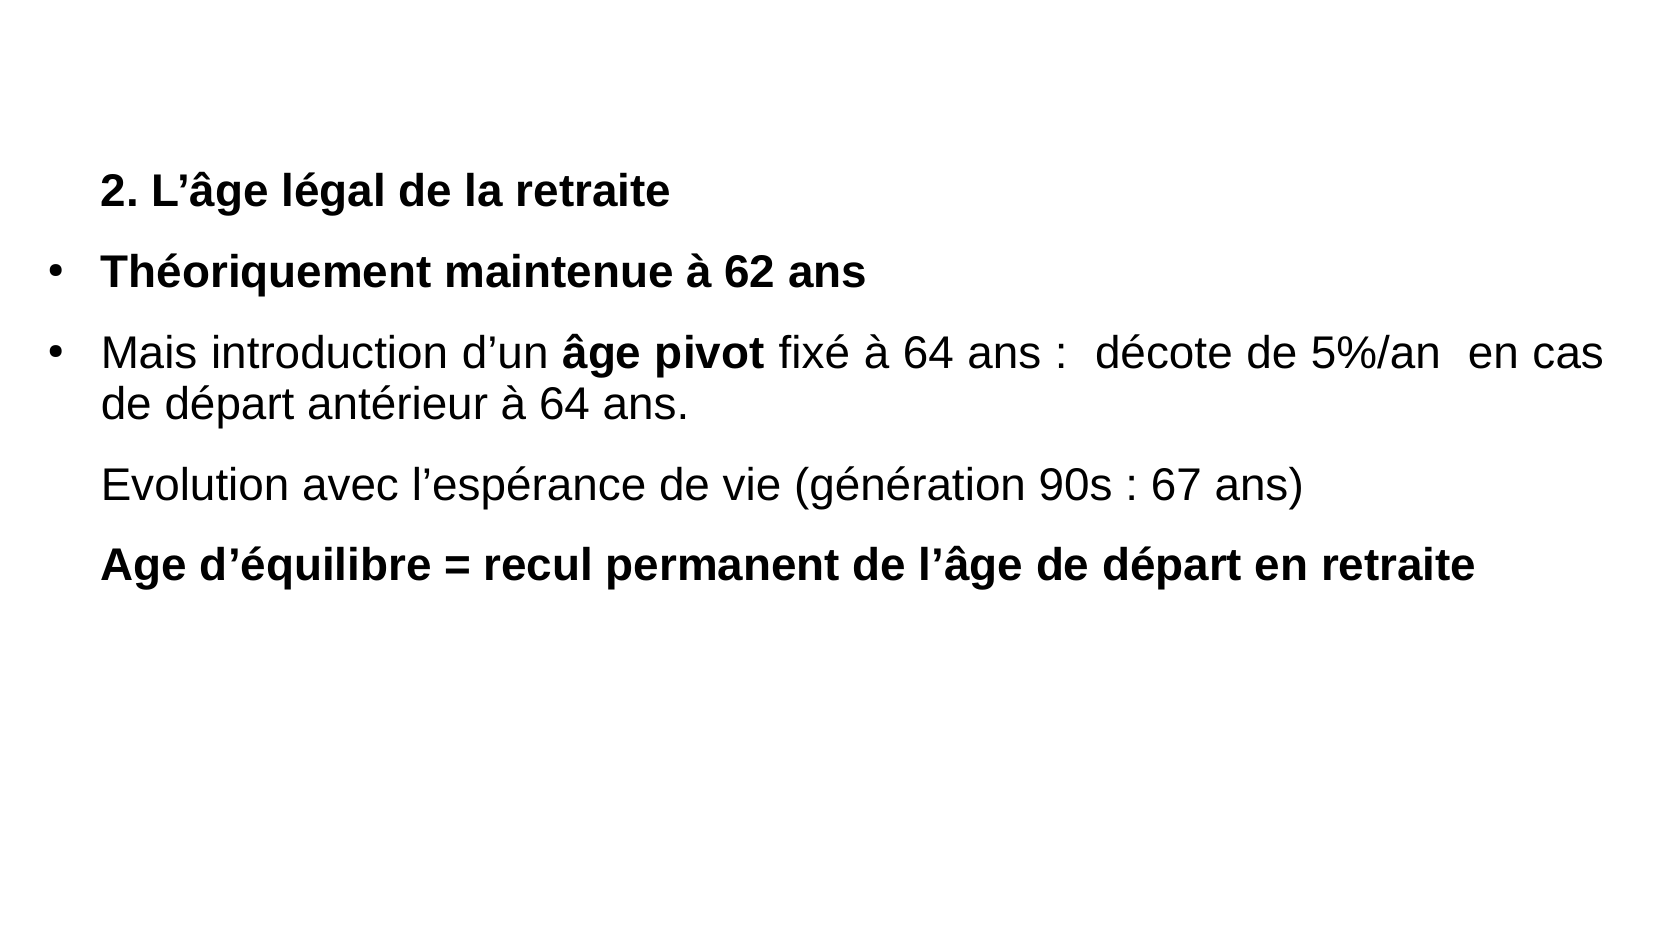

# 2. L’âge légal de la retraite
Théoriquement maintenue à 62 ans
Mais introduction d’un âge pivot fixé à 64 ans : décote de 5%/an en cas de départ antérieur à 64 ans.
Evolution avec l’espérance de vie (génération 90s : 67 ans)
Age d’équilibre = recul permanent de l’âge de départ en retraite